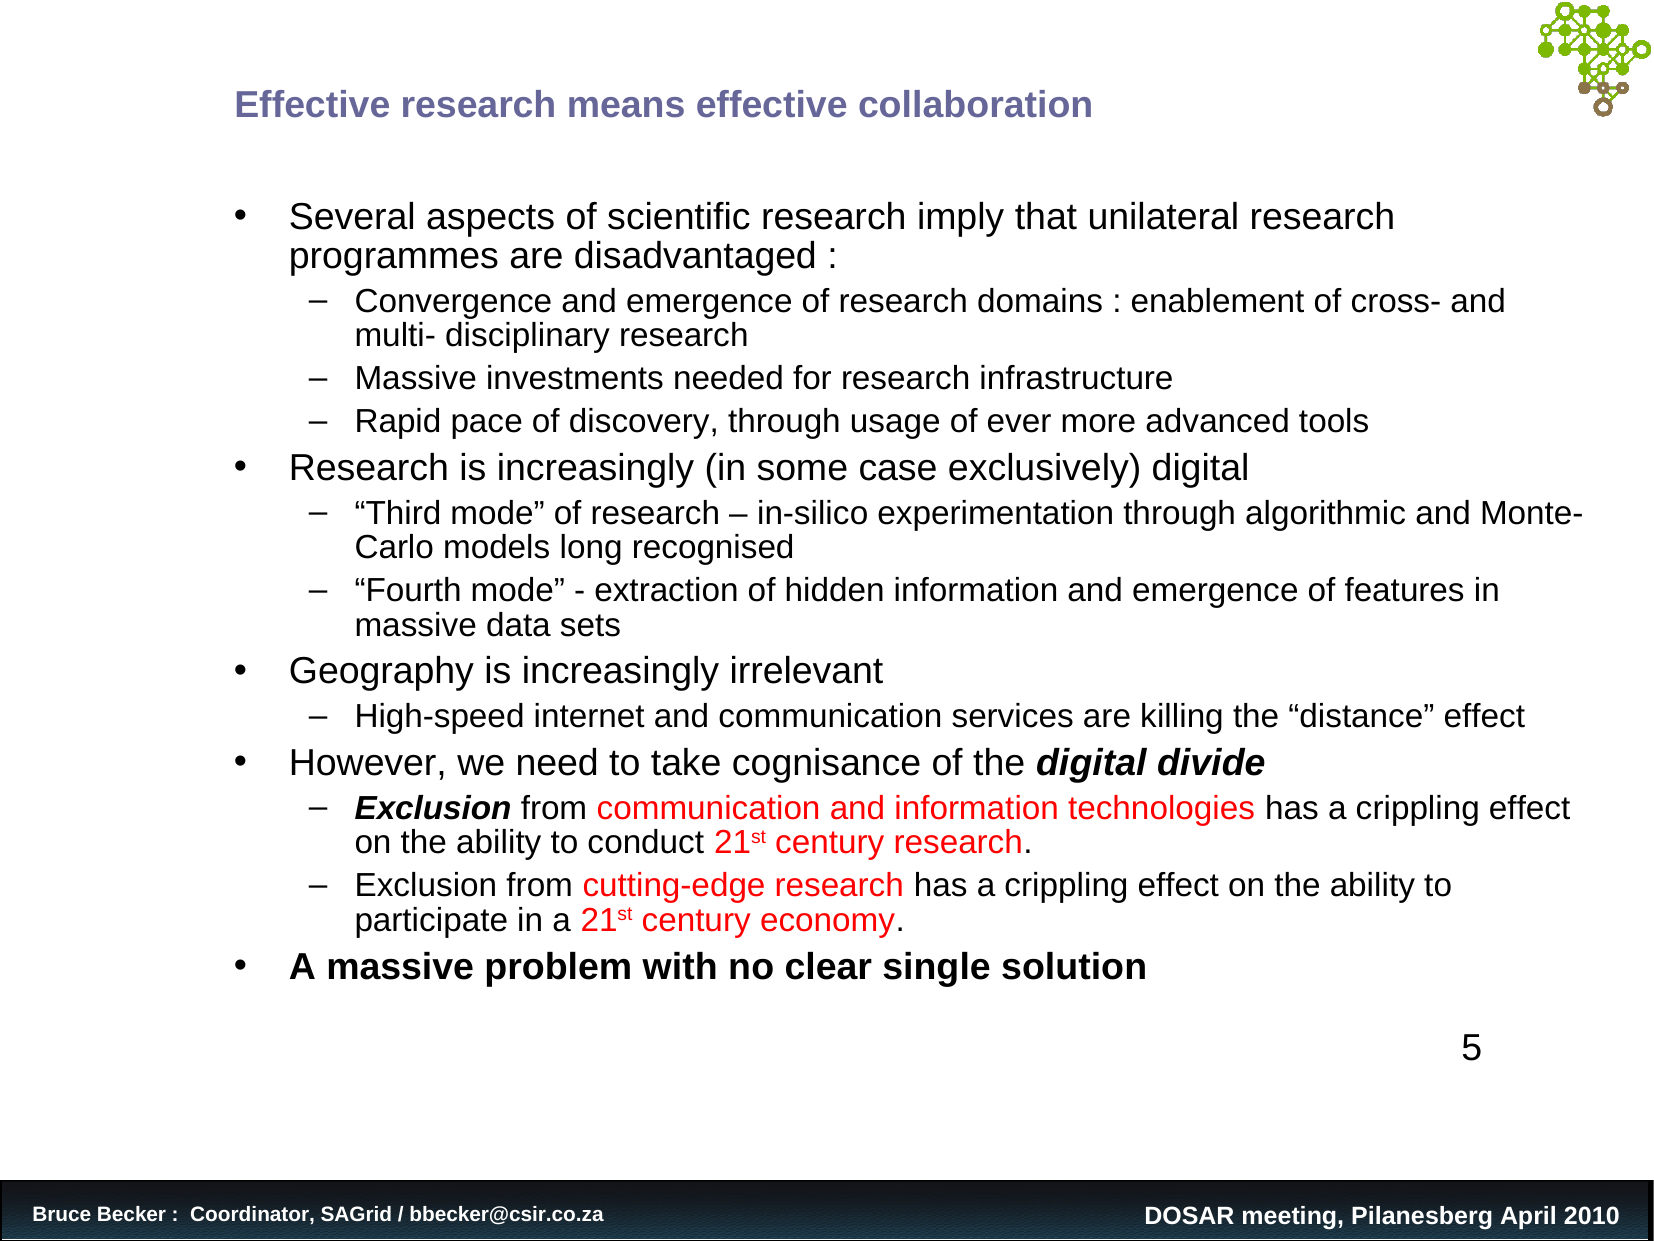

# Effective research means effective collaboration
Several aspects of scientific research imply that unilateral research programmes are disadvantaged :
Convergence and emergence of research domains : enablement of cross- and multi- disciplinary research
Massive investments needed for research infrastructure
Rapid pace of discovery, through usage of ever more advanced tools
Research is increasingly (in some case exclusively) digital
“Third mode” of research – in-silico experimentation through algorithmic and Monte-Carlo models long recognised
“Fourth mode” - extraction of hidden information and emergence of features in massive data sets
Geography is increasingly irrelevant
High-speed internet and communication services are killing the “distance” effect
However, we need to take cognisance of the digital divide
Exclusion from communication and information technologies has a crippling effect on the ability to conduct 21st century research.
Exclusion from cutting-edge research has a crippling effect on the ability to participate in a 21st century economy.
A massive problem with no clear single solution
5